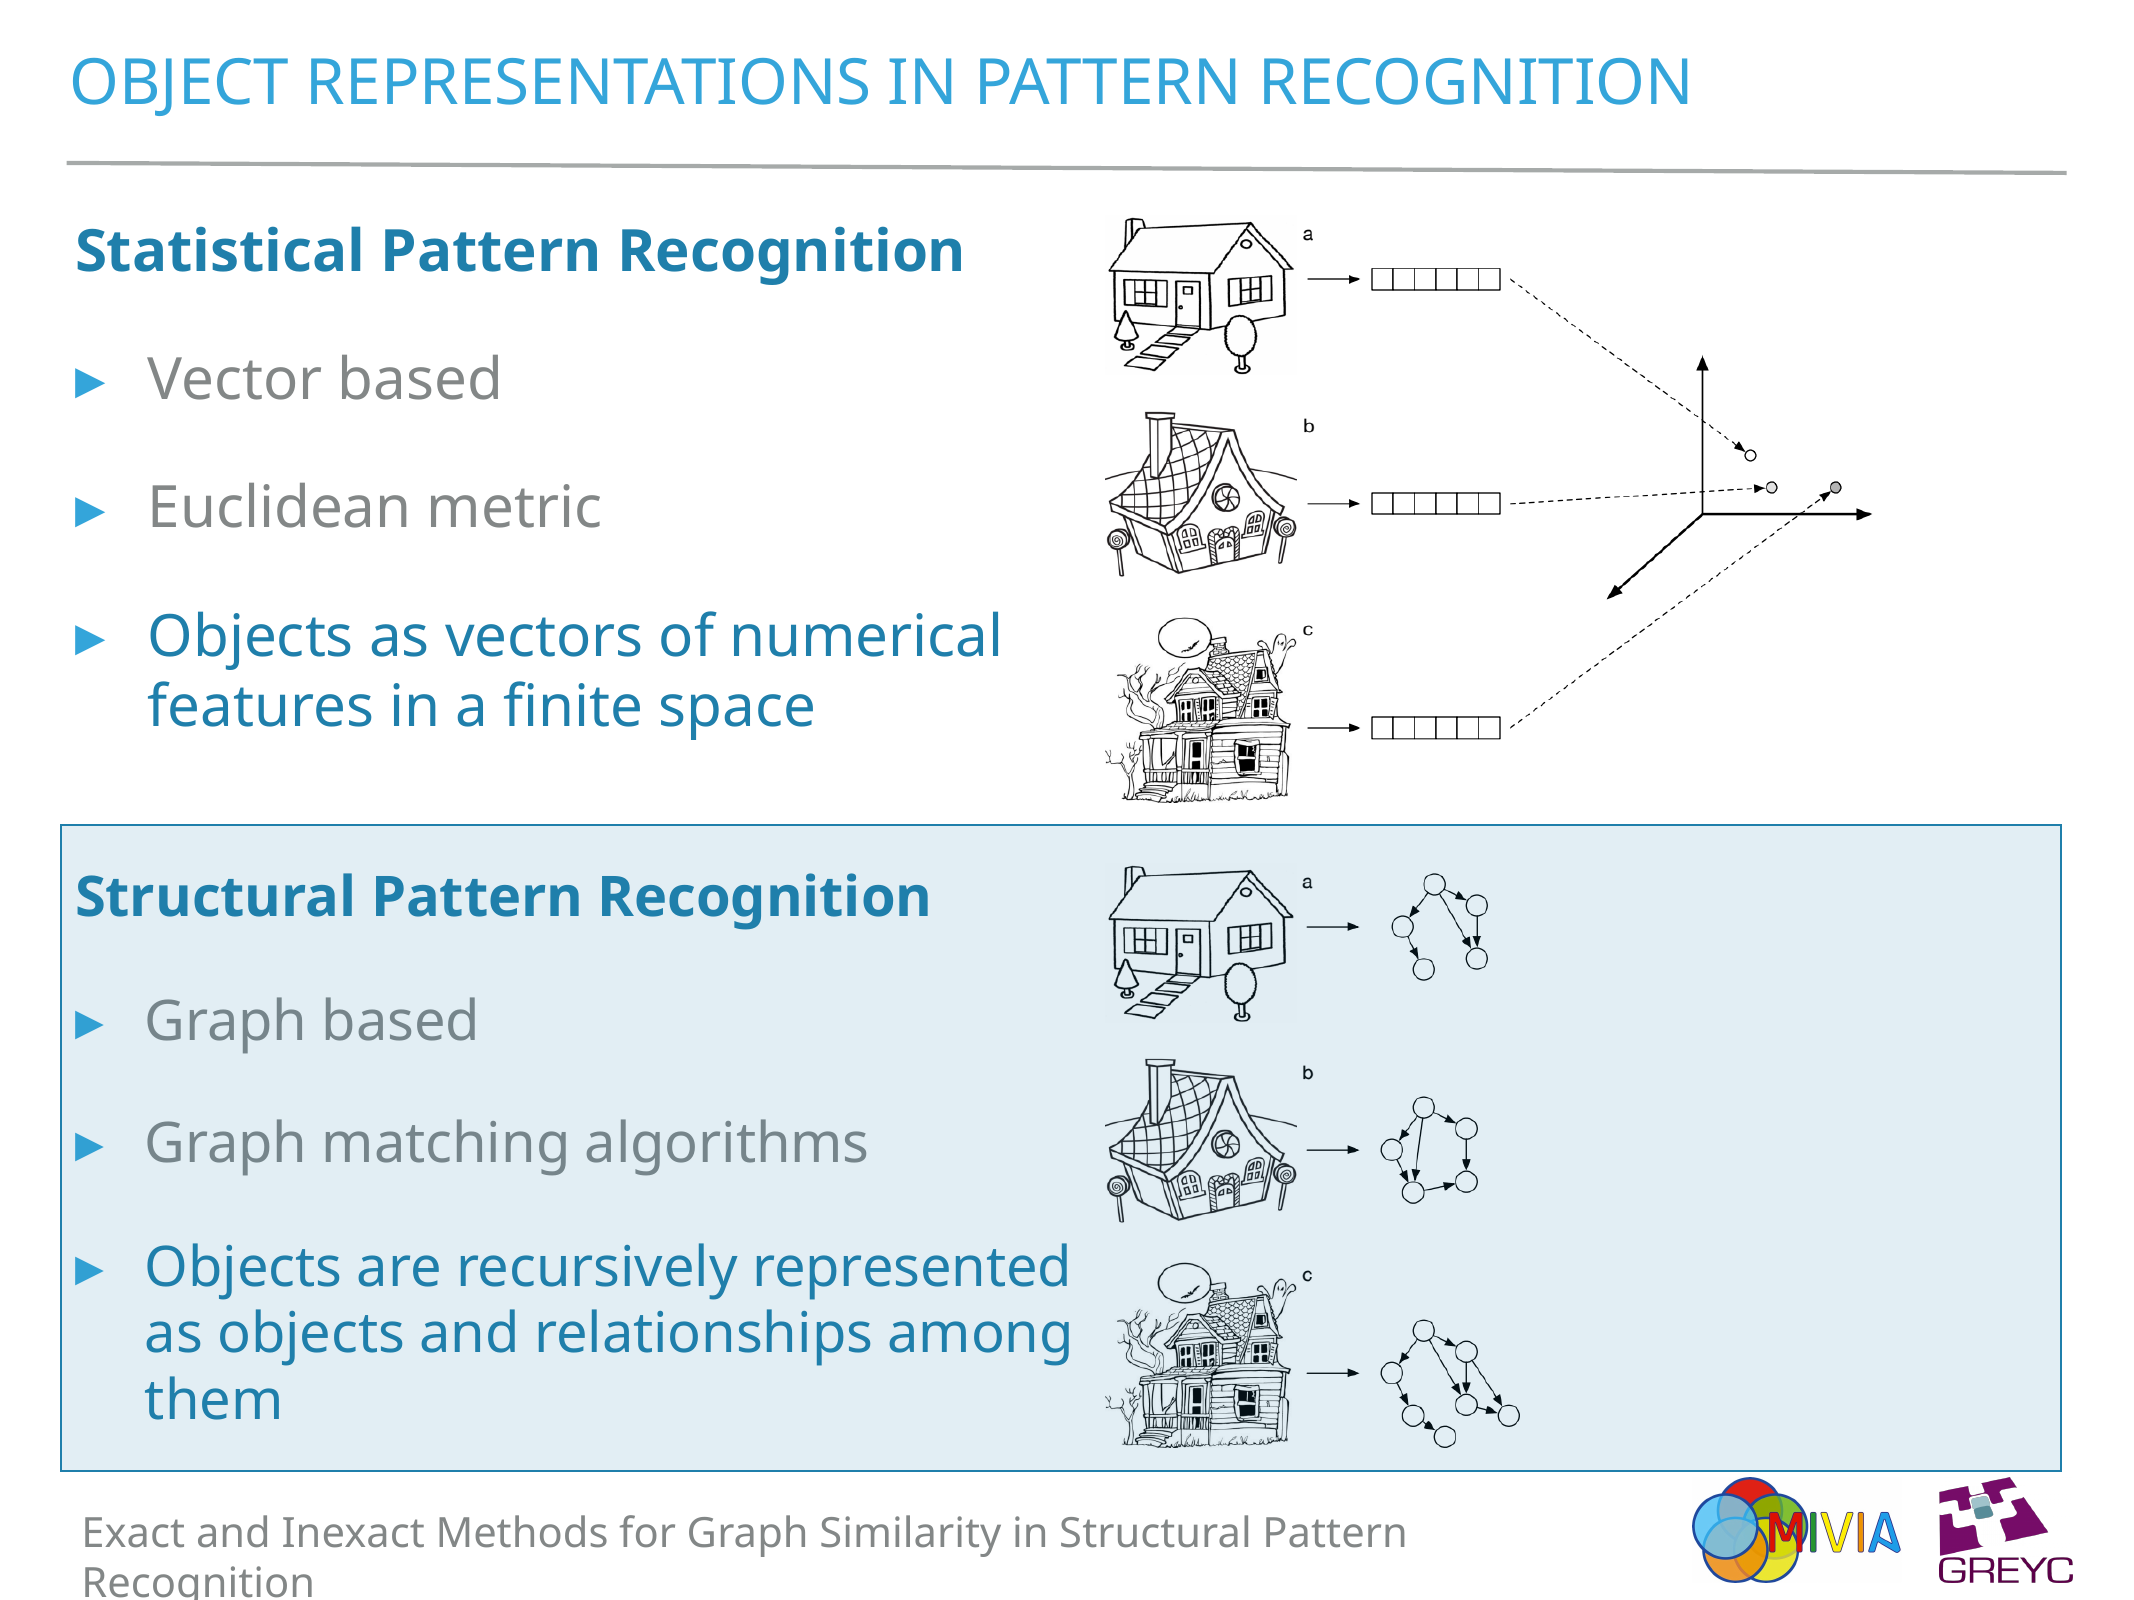

# Object Representations in PATTERN RECOGNITION
Statistical Pattern Recognition
Vector based
Euclidean metric
Objects as vectors of numerical features in a finite space
Structural Pattern Recognition
Graph based
Graph matching algorithms
Objects are recursively represented as objects and relationships among them